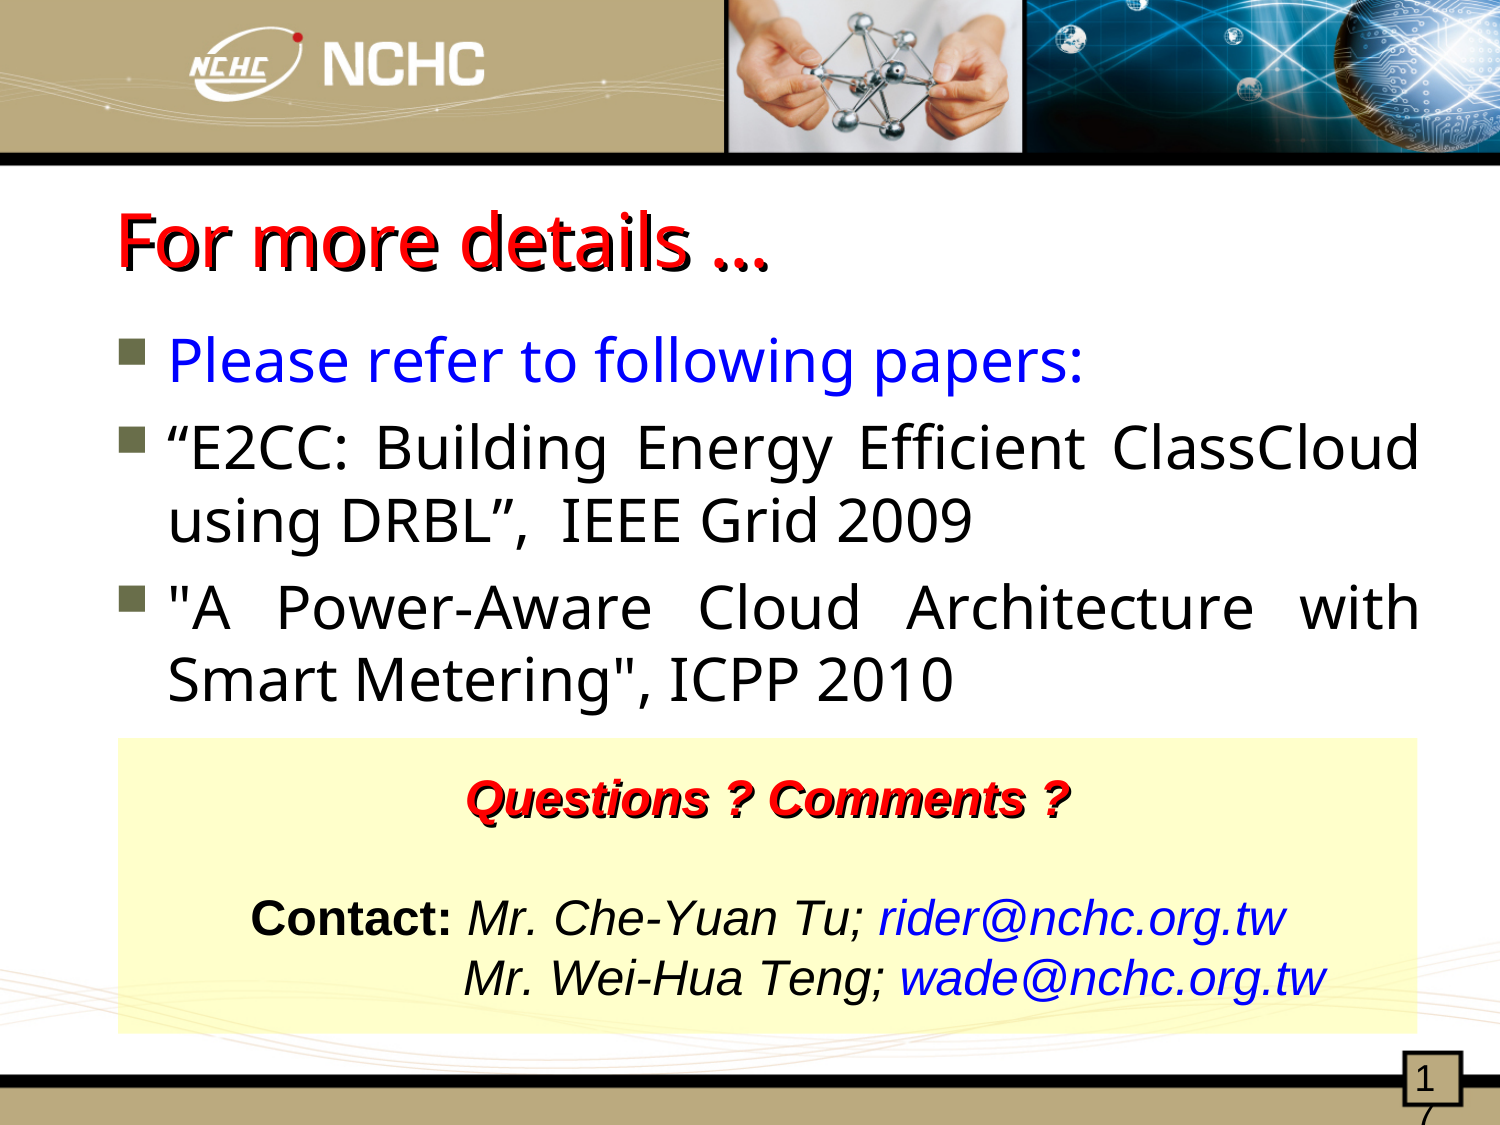

# For more details ...
Please refer to following papers:
“E2CC: Building Energy Efficient ClassCloud using DRBL”, IEEE Grid 2009
"A Power-Aware Cloud Architecture with Smart Metering", ICPP 2010
Questions ? Comments ?
Contact: Mr. Che-Yuan Tu; rider@nchc.org.tw
 Mr. Wei-Hua Teng; wade@nchc.org.tw
17